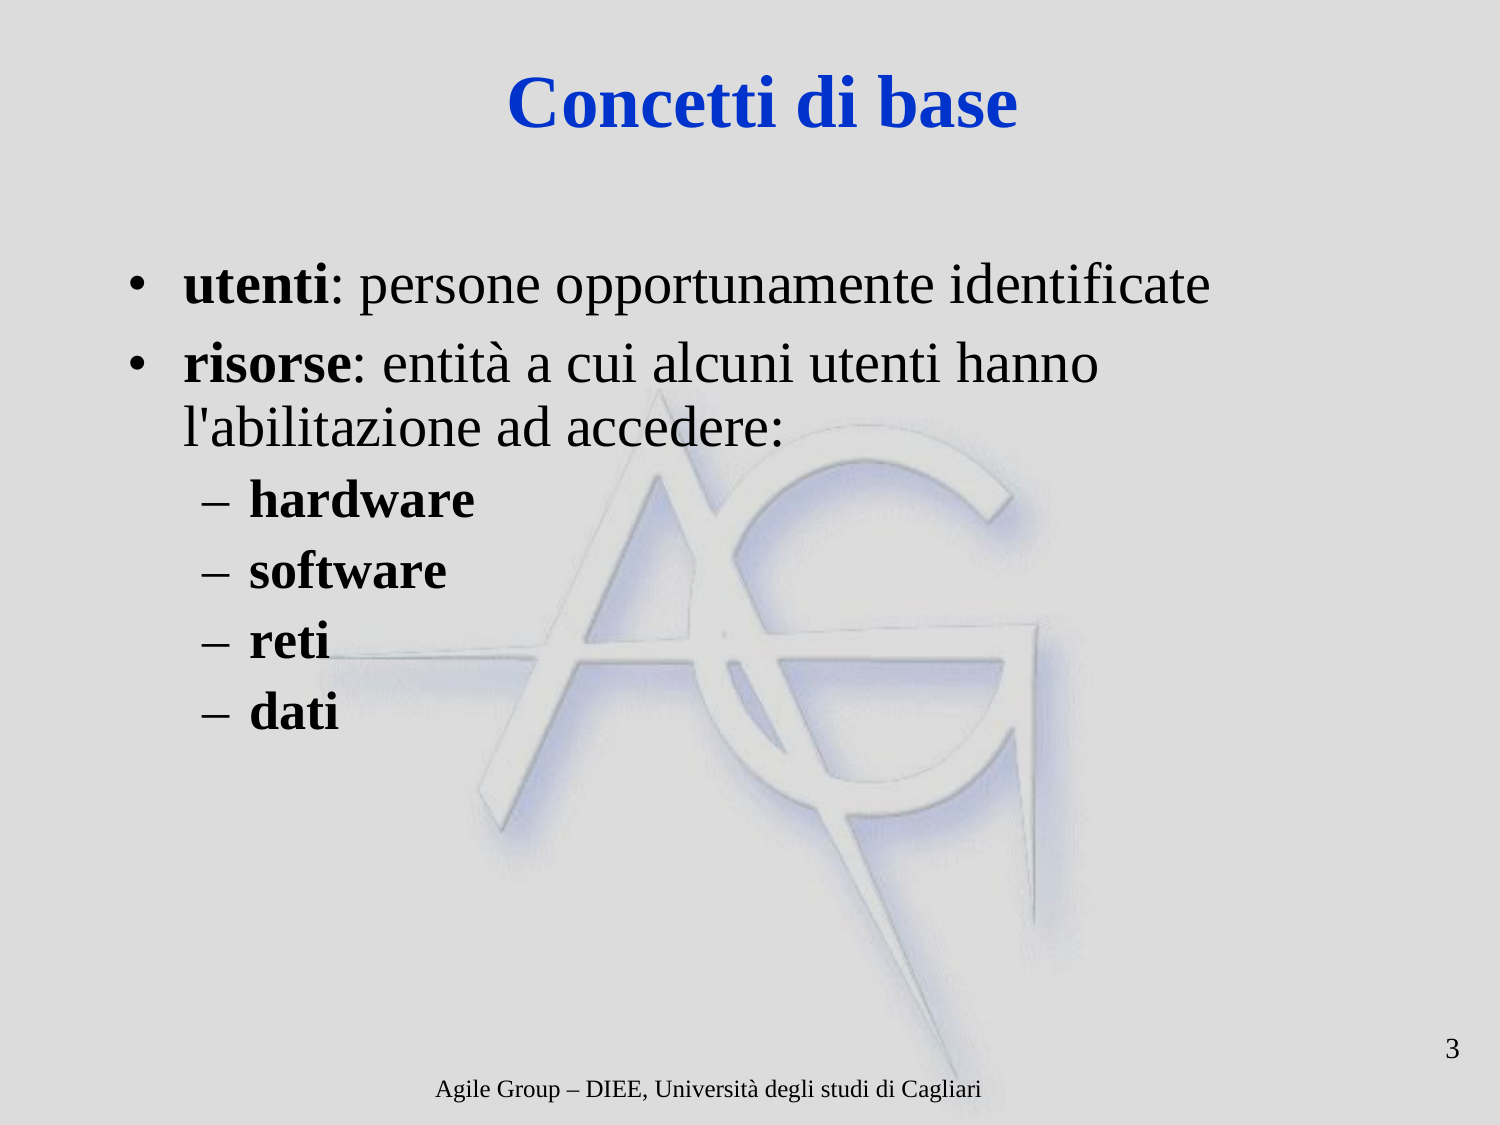

# Concetti di base
utenti: persone opportunamente identificate
risorse: entità a cui alcuni utenti hanno l'abilitazione ad accedere:
hardware
software
reti
dati
3